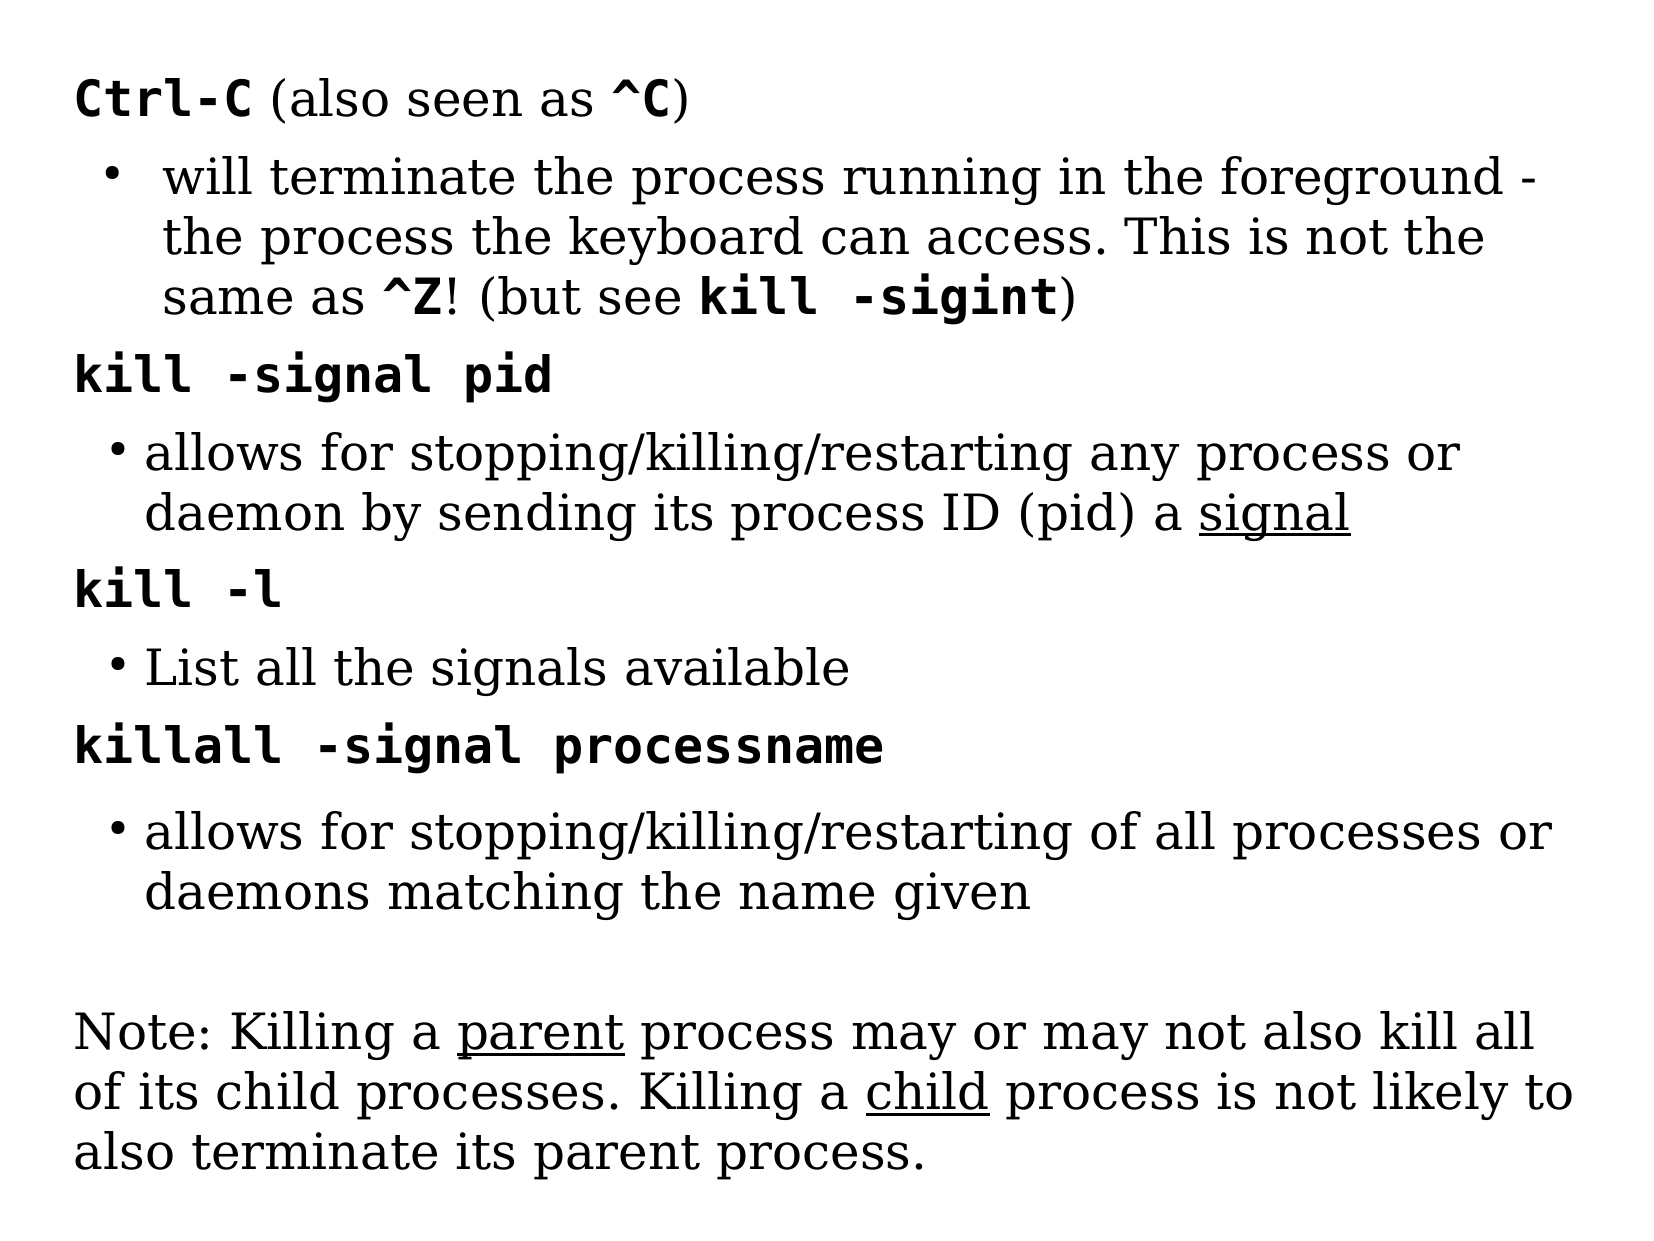

# Ctrl-C (also seen as ^C)
will terminate the process running in the foreground - the process the keyboard can access. This is not the same as ^Z! (but see kill -sigint)
kill -signal pid
allows for stopping/killing/restarting any process or daemon by sending its process ID (pid) a signal
kill -l
List all the signals available
killall -signal processname
allows for stopping/killing/restarting of all processes or daemons matching the name given
Note: Killing a parent process may or may not also kill all of its child processes. Killing a child process is not likely to also terminate its parent process.